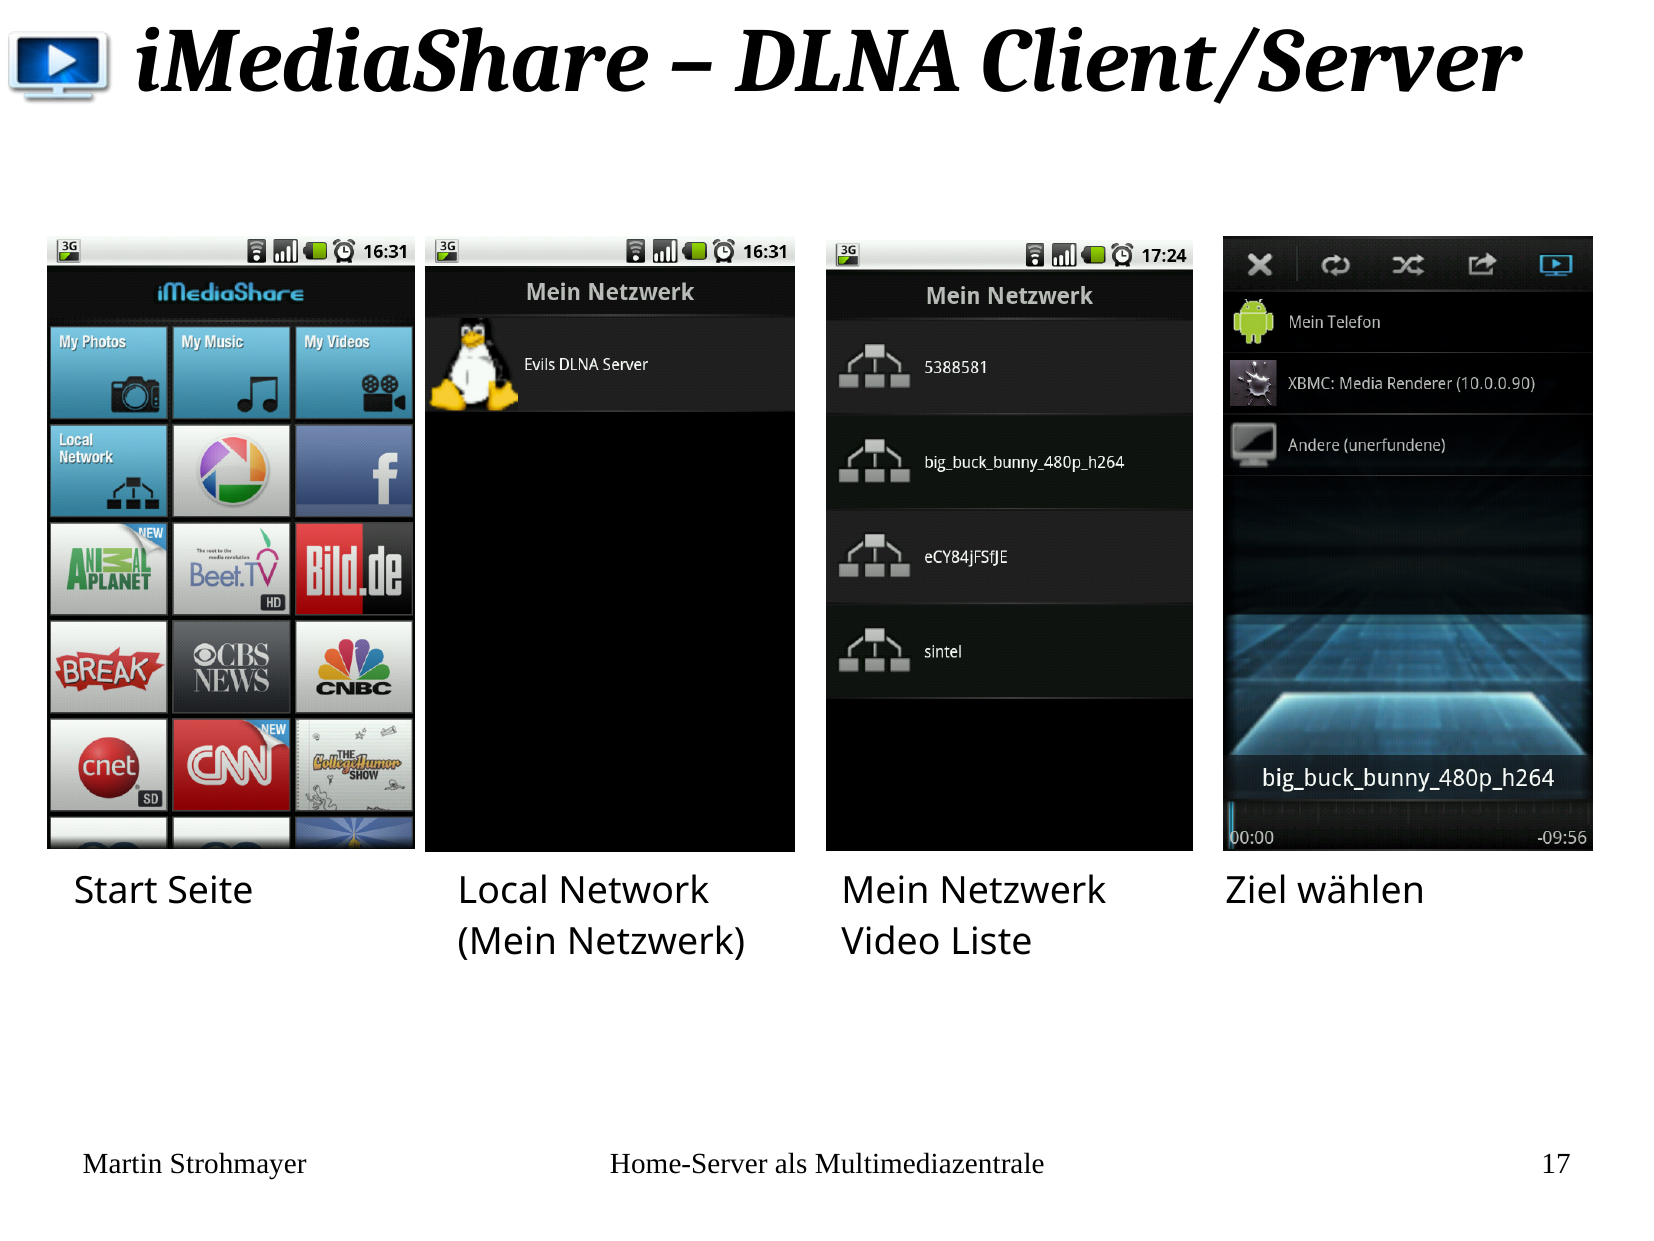

# iMediaShare – DLNA Client/Server
Ziel wählen
Start Seite
Local Network
(Mein Netzwerk)
Mein Netzwerk Video Liste
Martin Strohmayer
Home-Server als Multimediazentrale
17